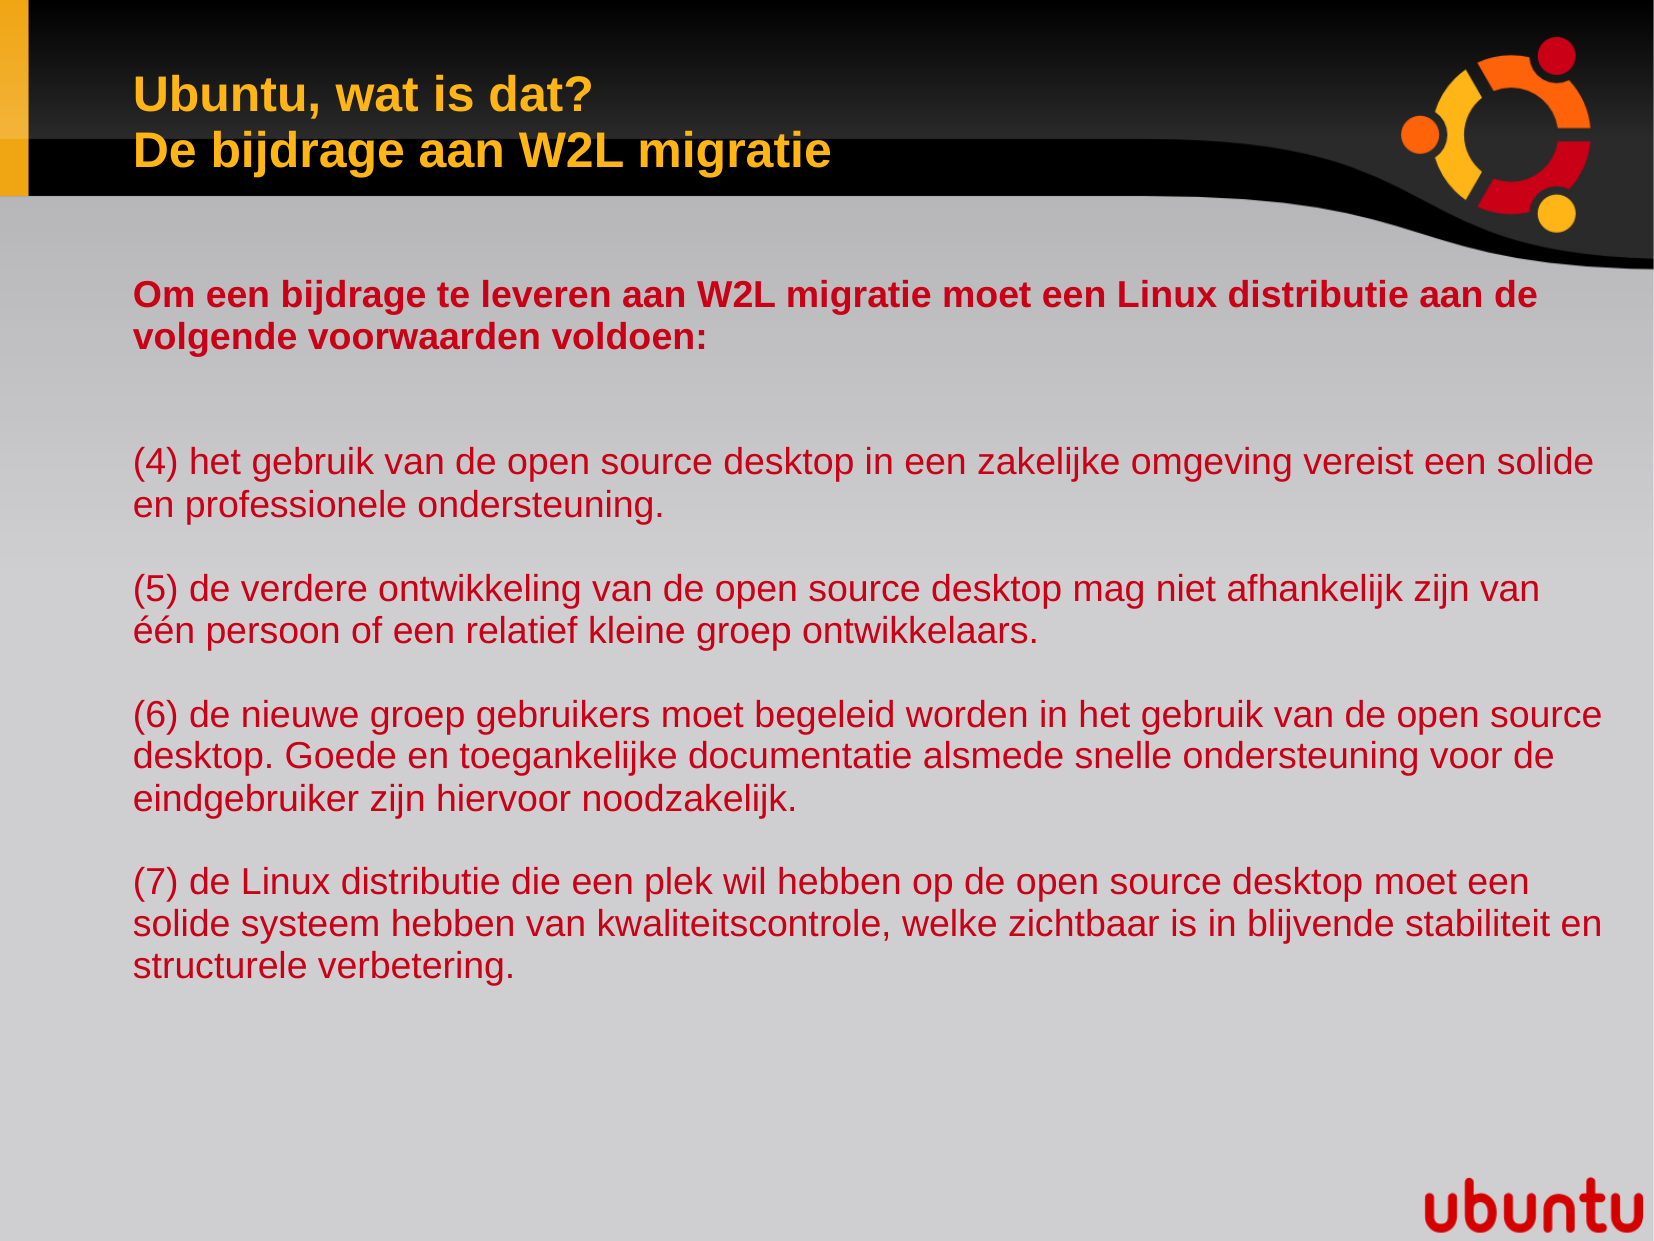

Ubuntu, wat is dat?
De bijdrage aan W2L migratie
Om een bijdrage te leveren aan W2L migratie moet een Linux distributie aan de volgende voorwaarden voldoen:
(4) het gebruik van de open source desktop in een zakelijke omgeving vereist een solide en professionele ondersteuning.
(5) de verdere ontwikkeling van de open source desktop mag niet afhankelijk zijn van één persoon of een relatief kleine groep ontwikkelaars.
(6) de nieuwe groep gebruikers moet begeleid worden in het gebruik van de open source desktop. Goede en toegankelijke documentatie alsmede snelle ondersteuning voor de eindgebruiker zijn hiervoor noodzakelijk.
(7) de Linux distributie die een plek wil hebben op de open source desktop moet een solide systeem hebben van kwaliteitscontrole, welke zichtbaar is in blijvende stabiliteit en structurele verbetering.